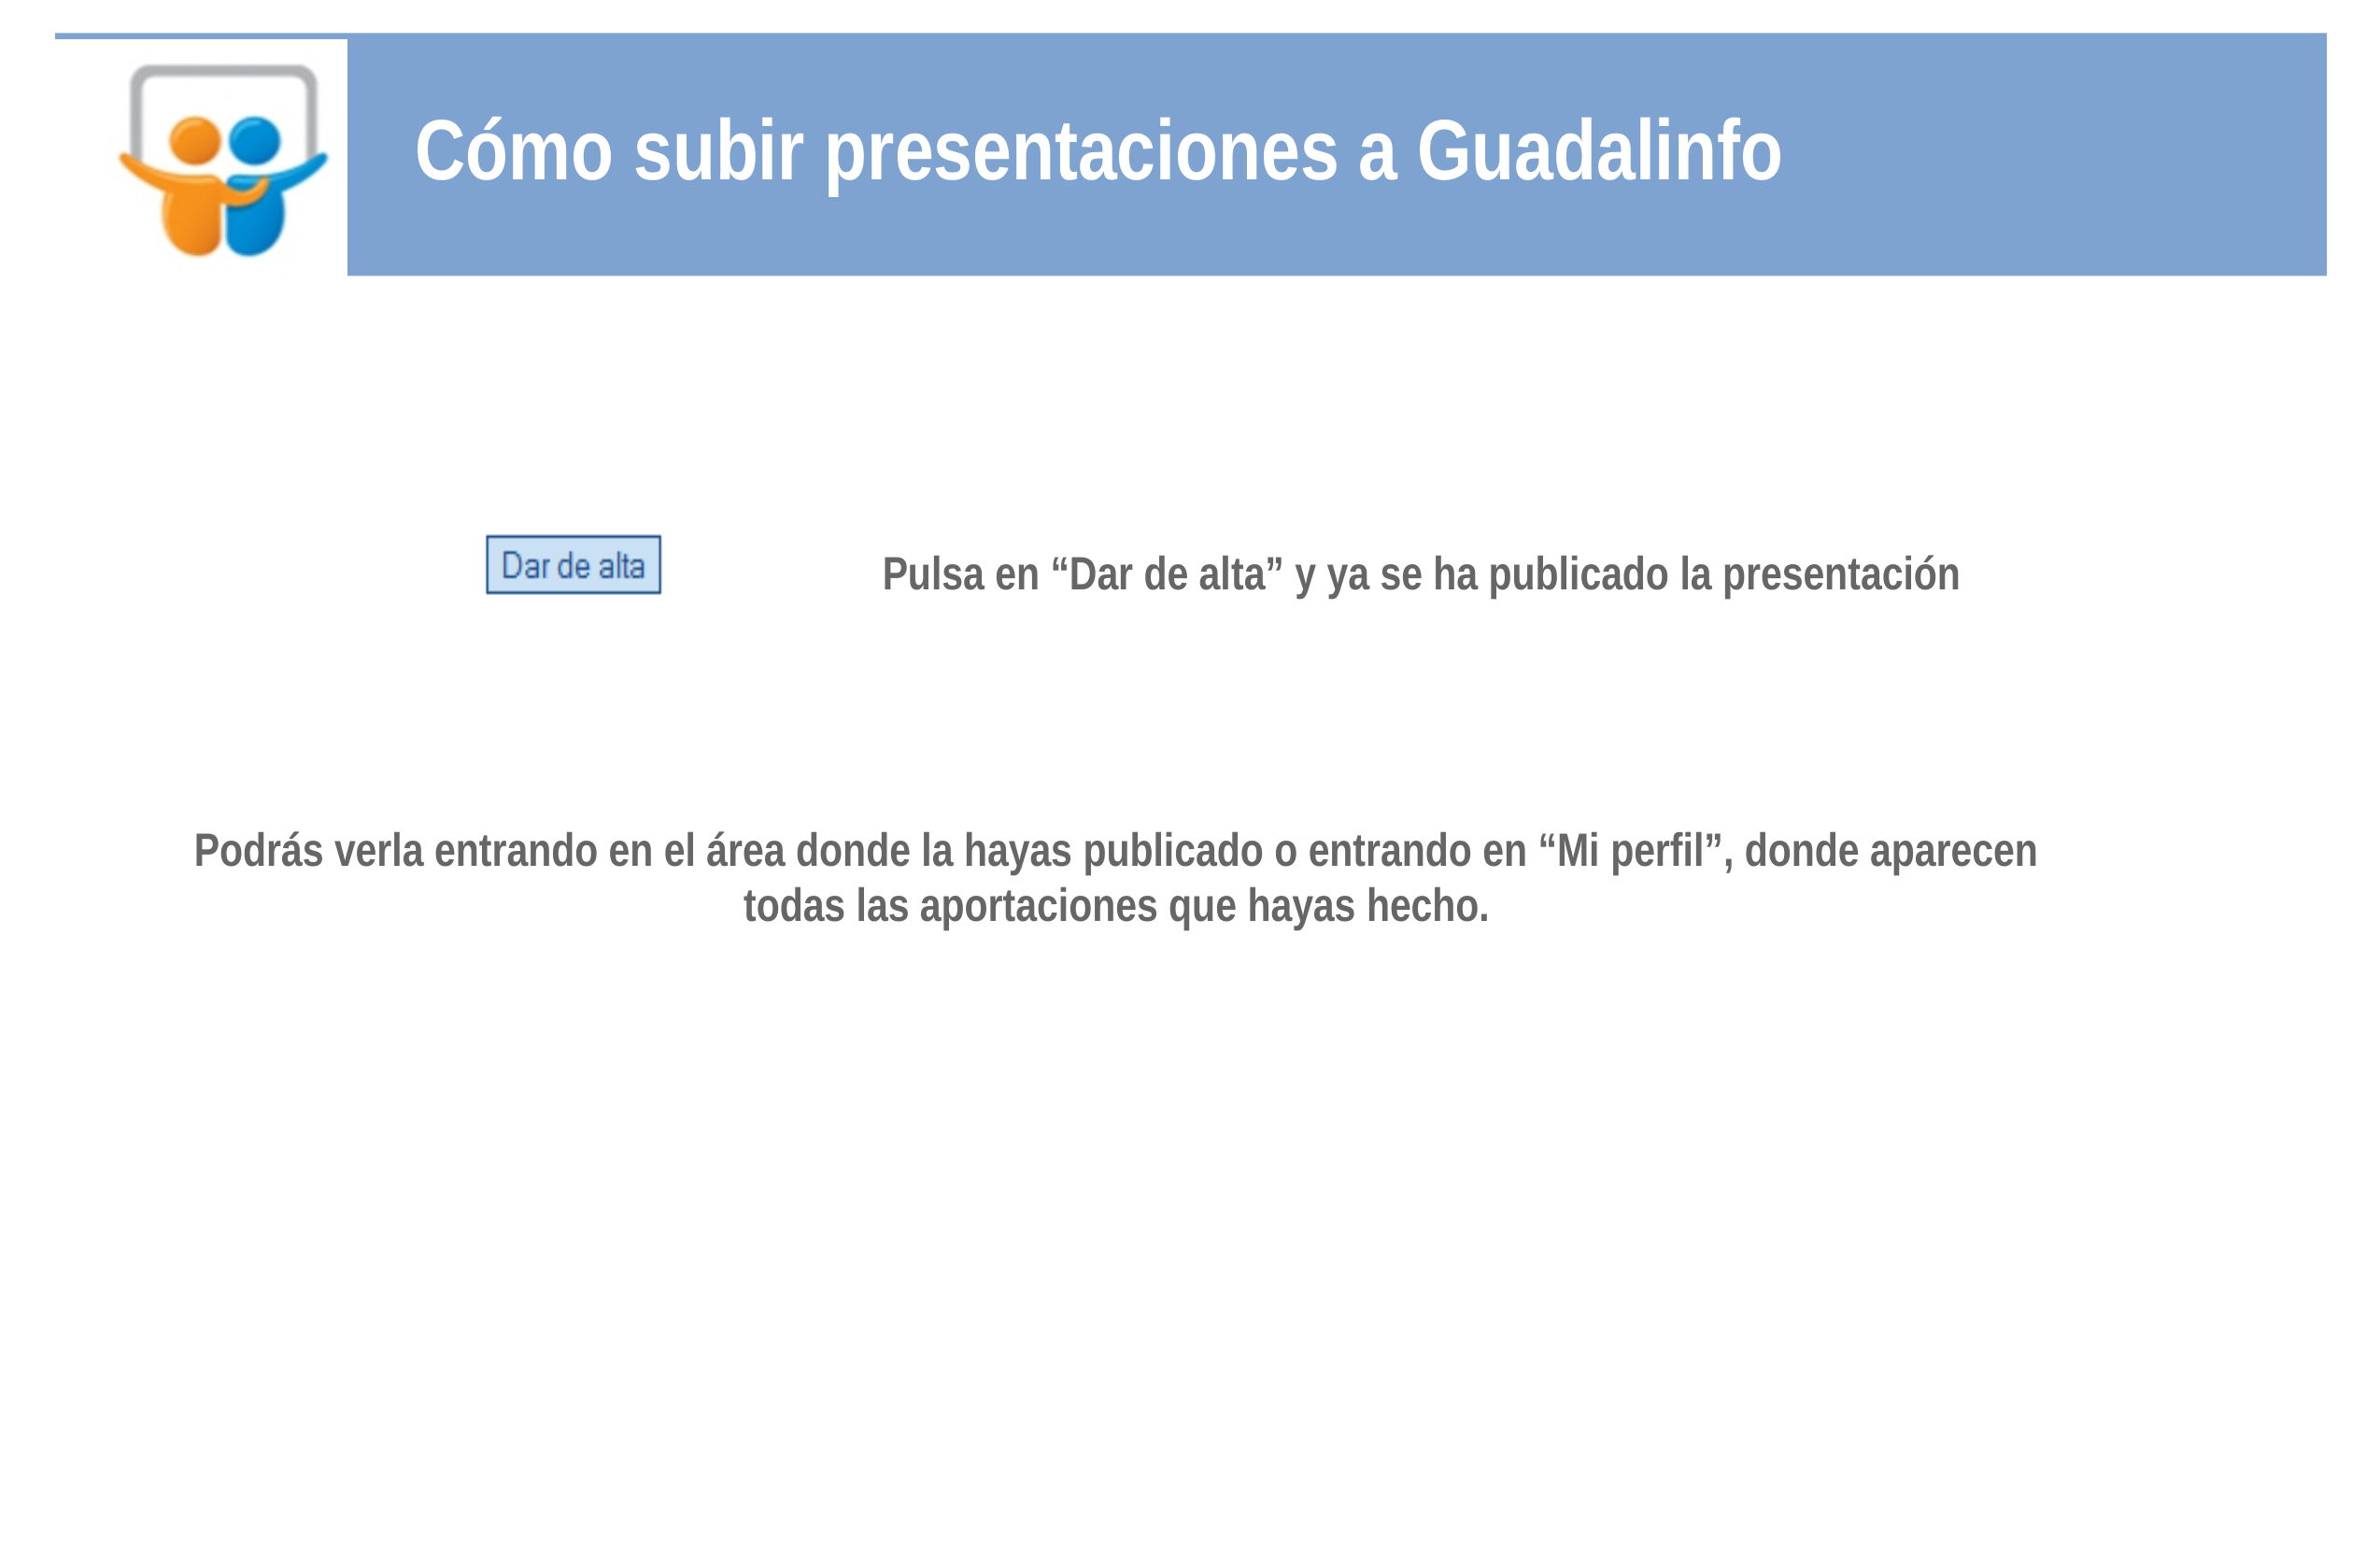

Cómo subir presentaciones a Guadalinfo
Pulsa en “Dar de alta” y ya se ha publicado la presentación
Podrás verla entrando en el área donde la hayas publicado o entrando en “Mi perfil”, donde aparecen todas las aportaciones que hayas hecho.